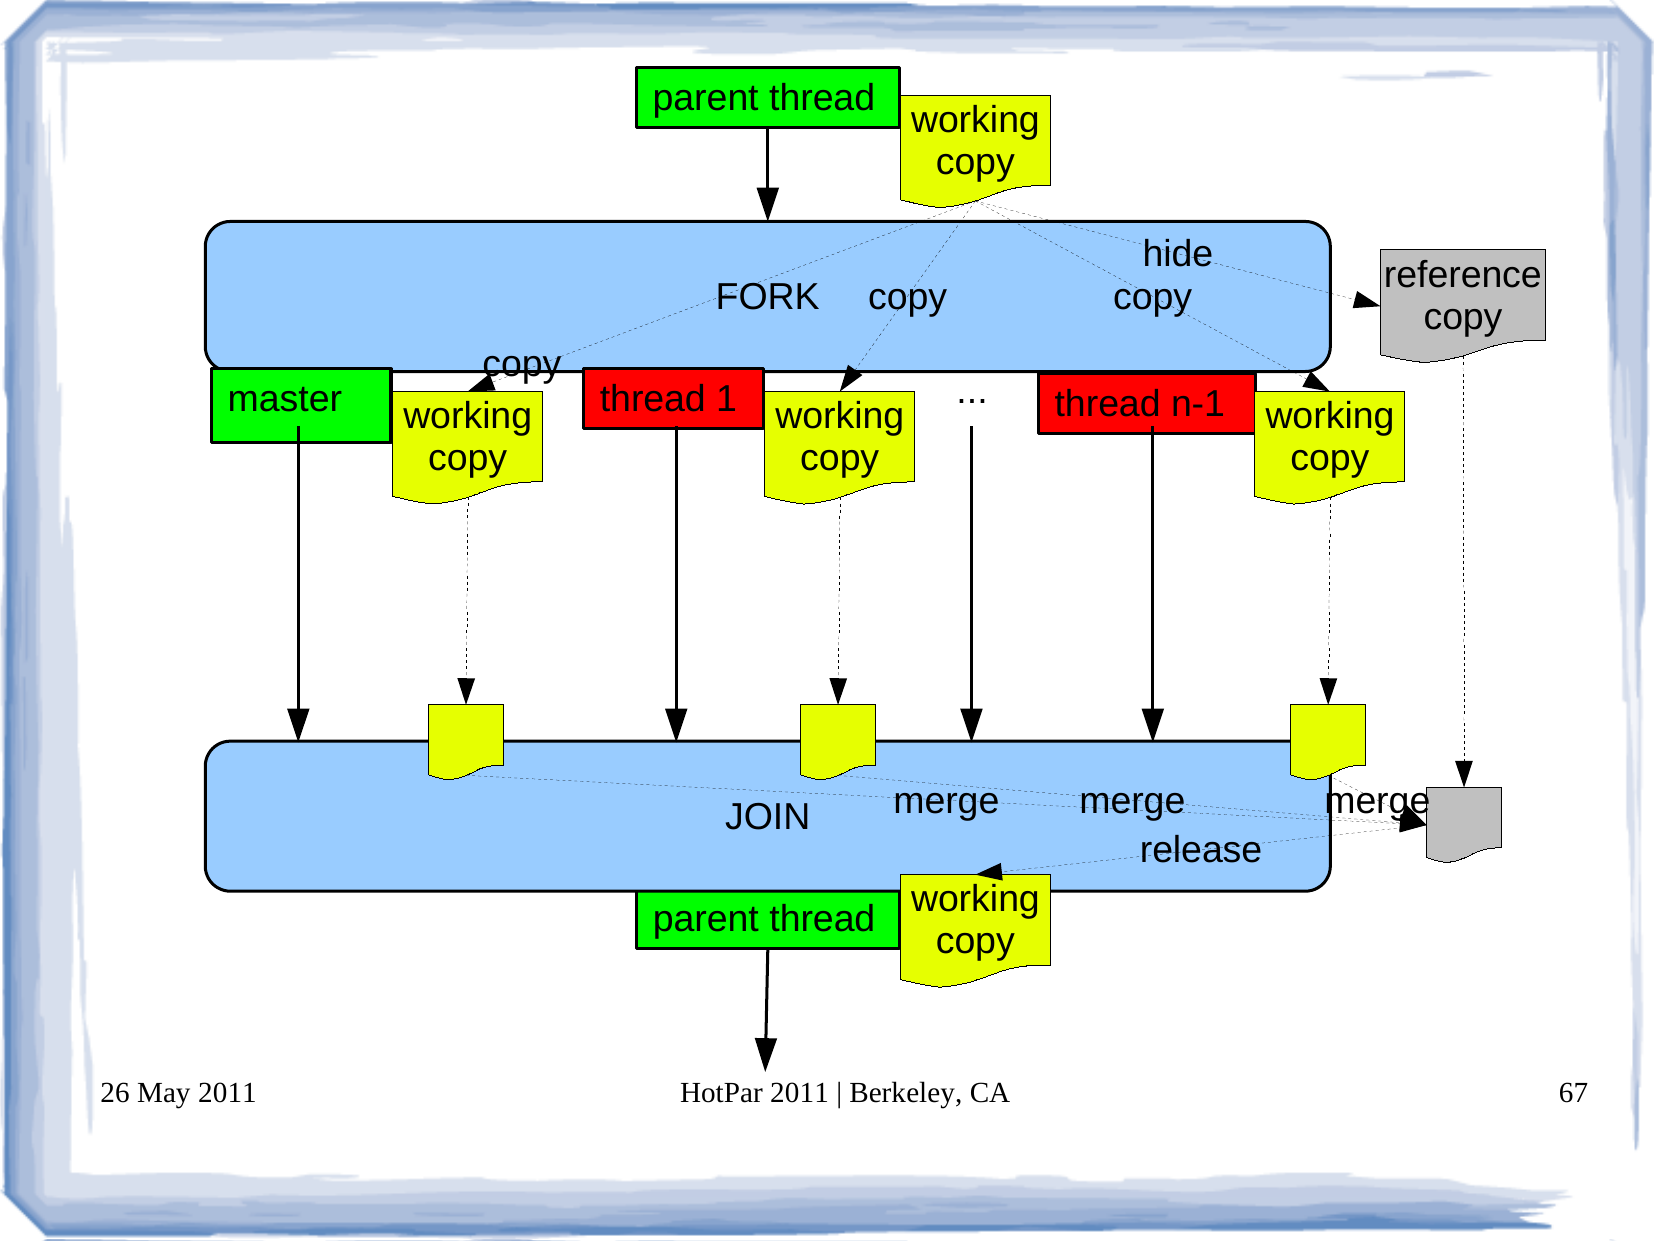

parent thread
working
copy
FORK
reference
copy
...
master
thread 1
thread n-1
working
copy
working
copy
working
copy
JOIN
working
copy
parent thread
26 May 2011
HotPar 2011 | Berkeley, CA
67